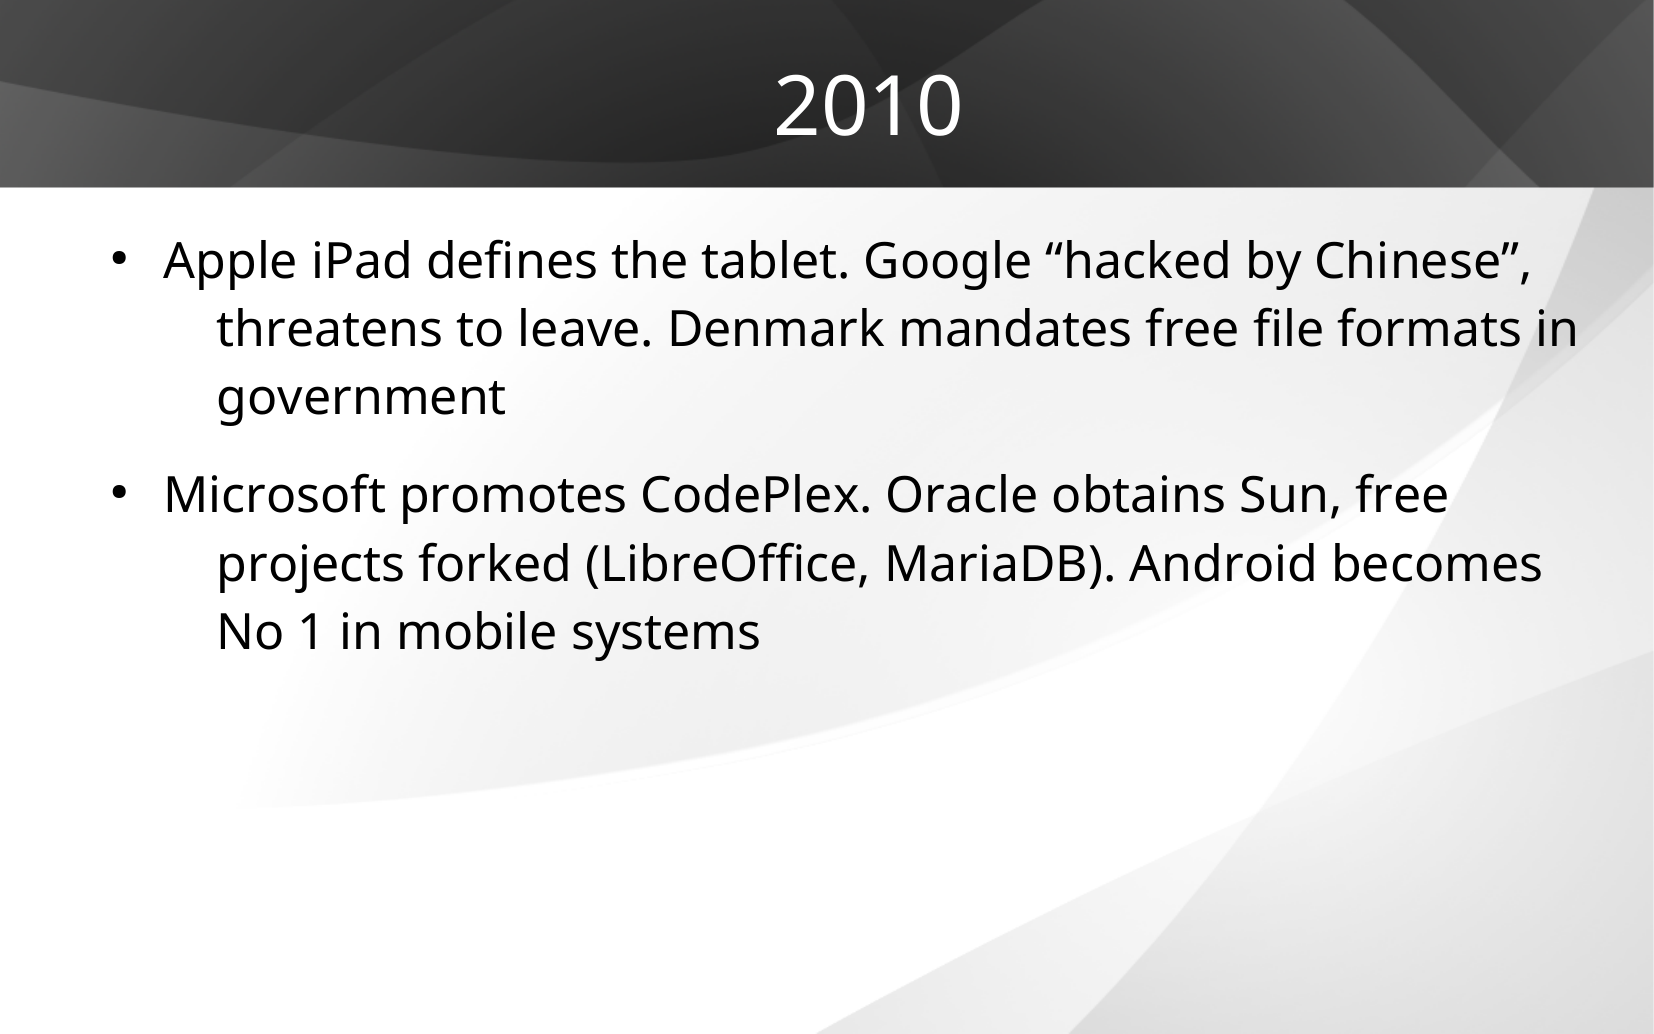

# 2010
Apple iPad defines the tablet. Google “hacked by Chinese”, threatens to leave. Denmark mandates free file formats in government
Microsoft promotes CodePlex. Oracle obtains Sun, free projects forked (LibreOffice, MariaDB). Android becomes No 1 in mobile systems